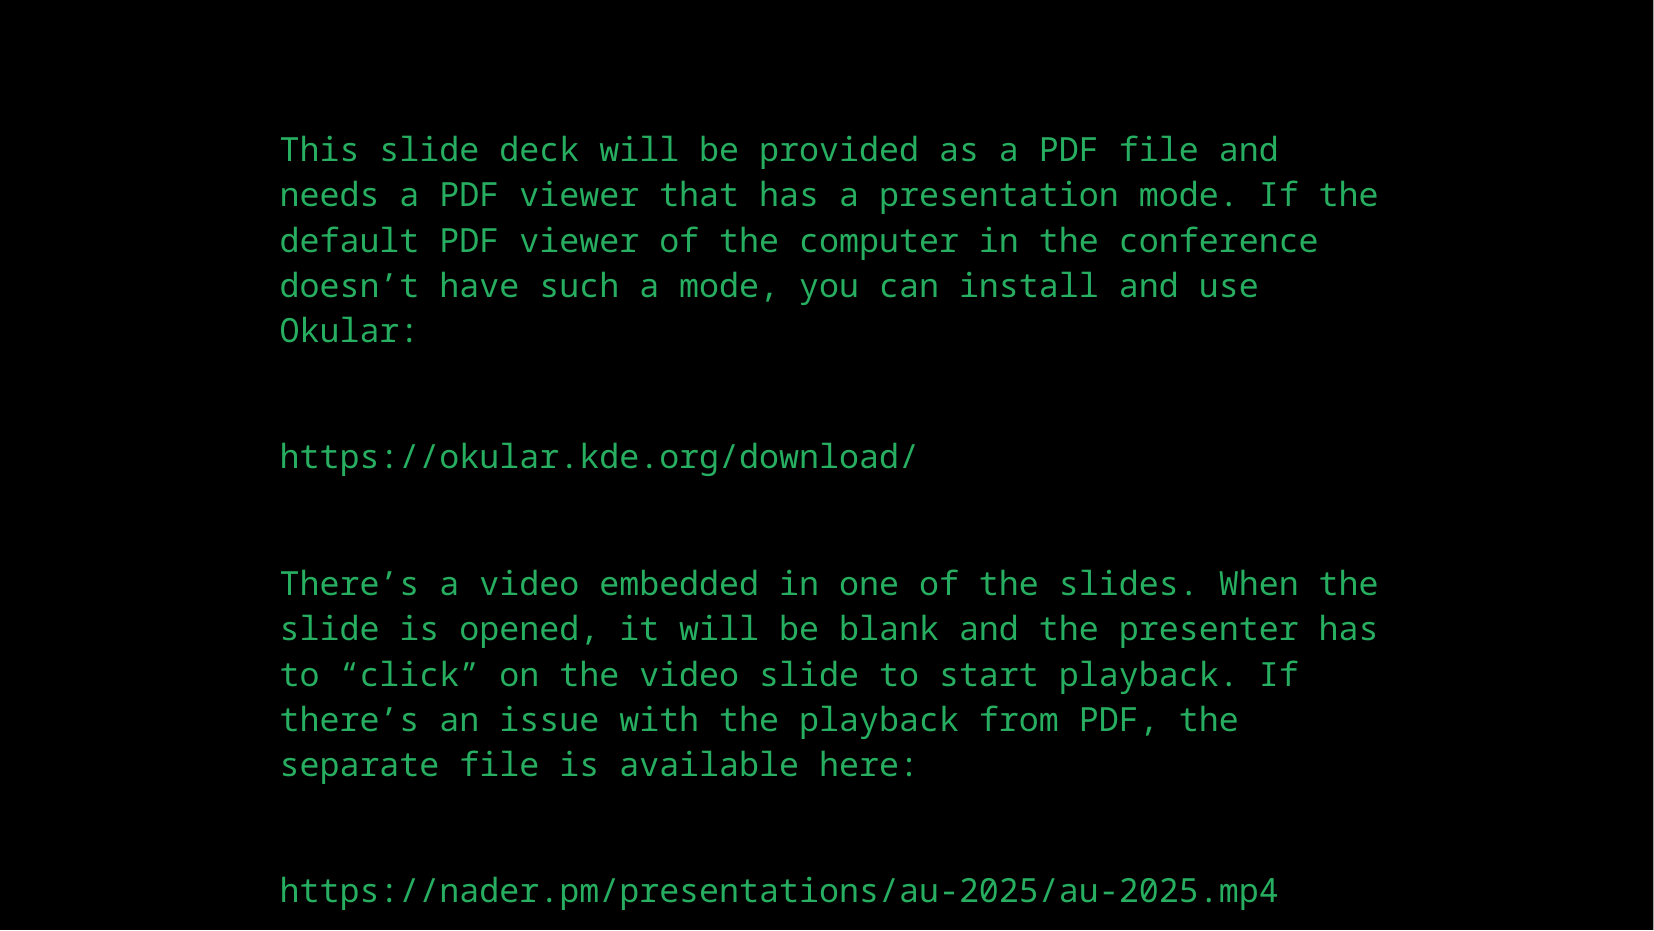

This slide deck will be provided as a PDF file and needs a PDF viewer that has a presentation mode. If the default PDF viewer of the computer in the conference doesn’t have such a mode, you can install and use Okular:
https://okular.kde.org/download/
There’s a video embedded in one of the slides. When the slide is opened, it will be blank and the presenter has to “click” on the video slide to start playback. If there’s an issue with the playback from PDF, the separate file is available here:
https://nader.pm/presentations/au-2025/au-2025.mp4